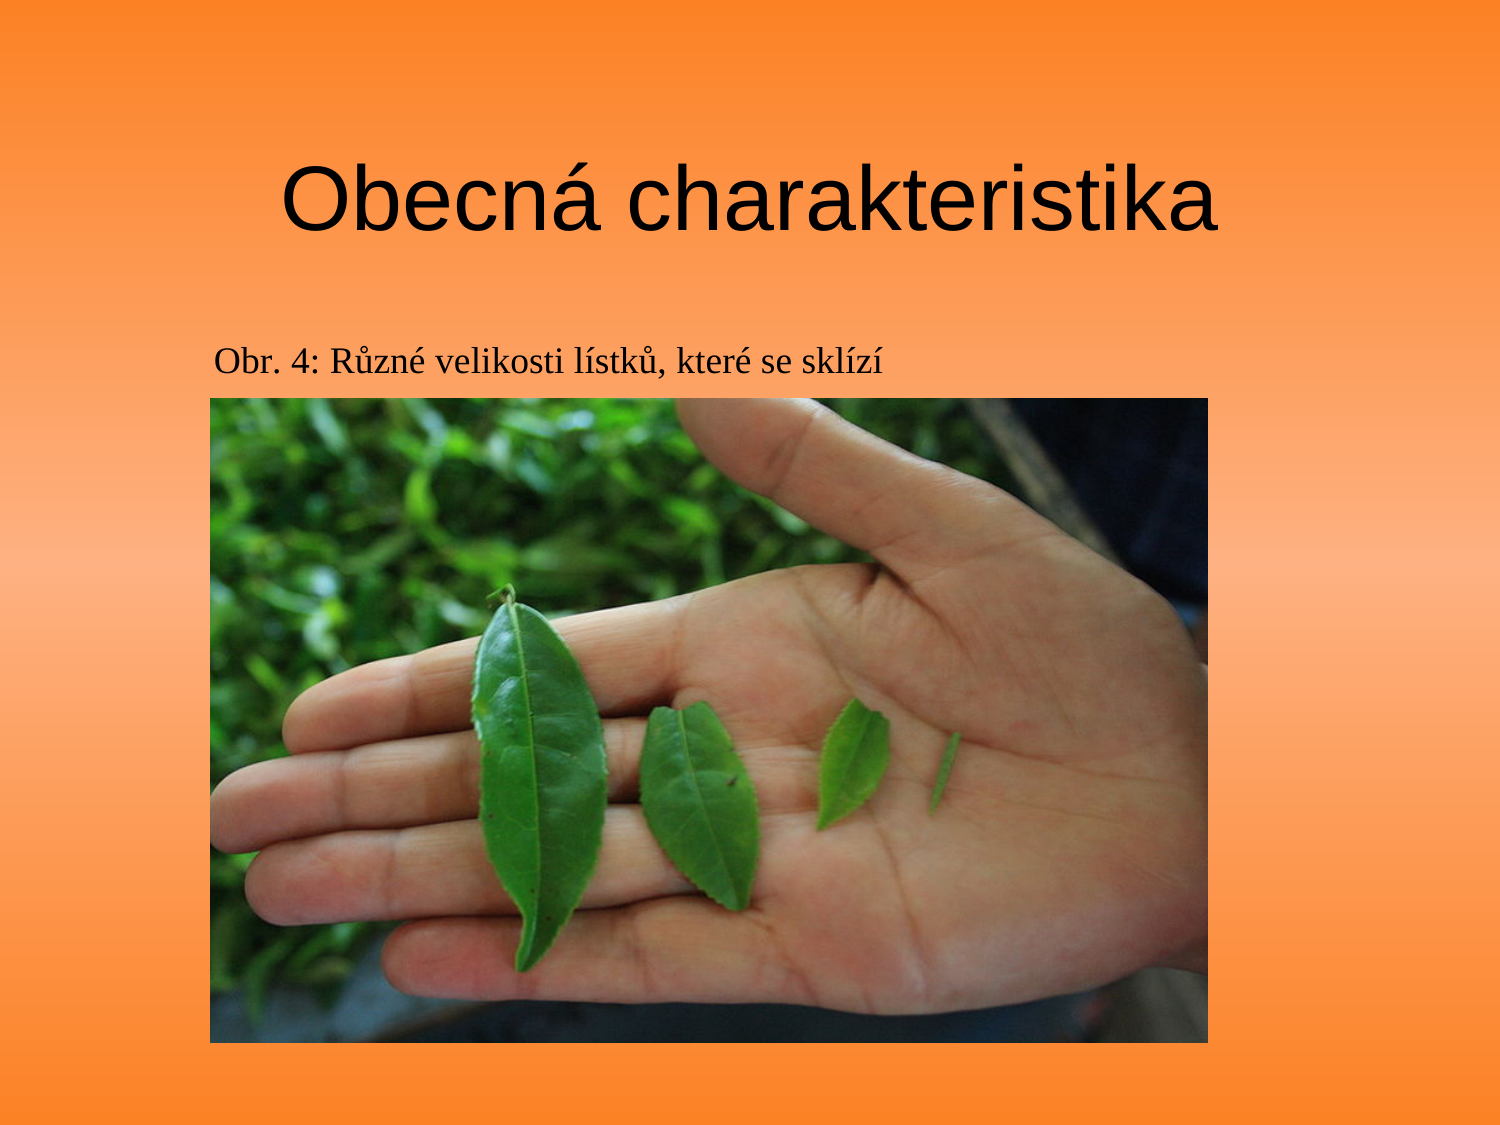

# Obecná charakteristika
Obr. 4: Různé velikosti lístků, které se sklízí